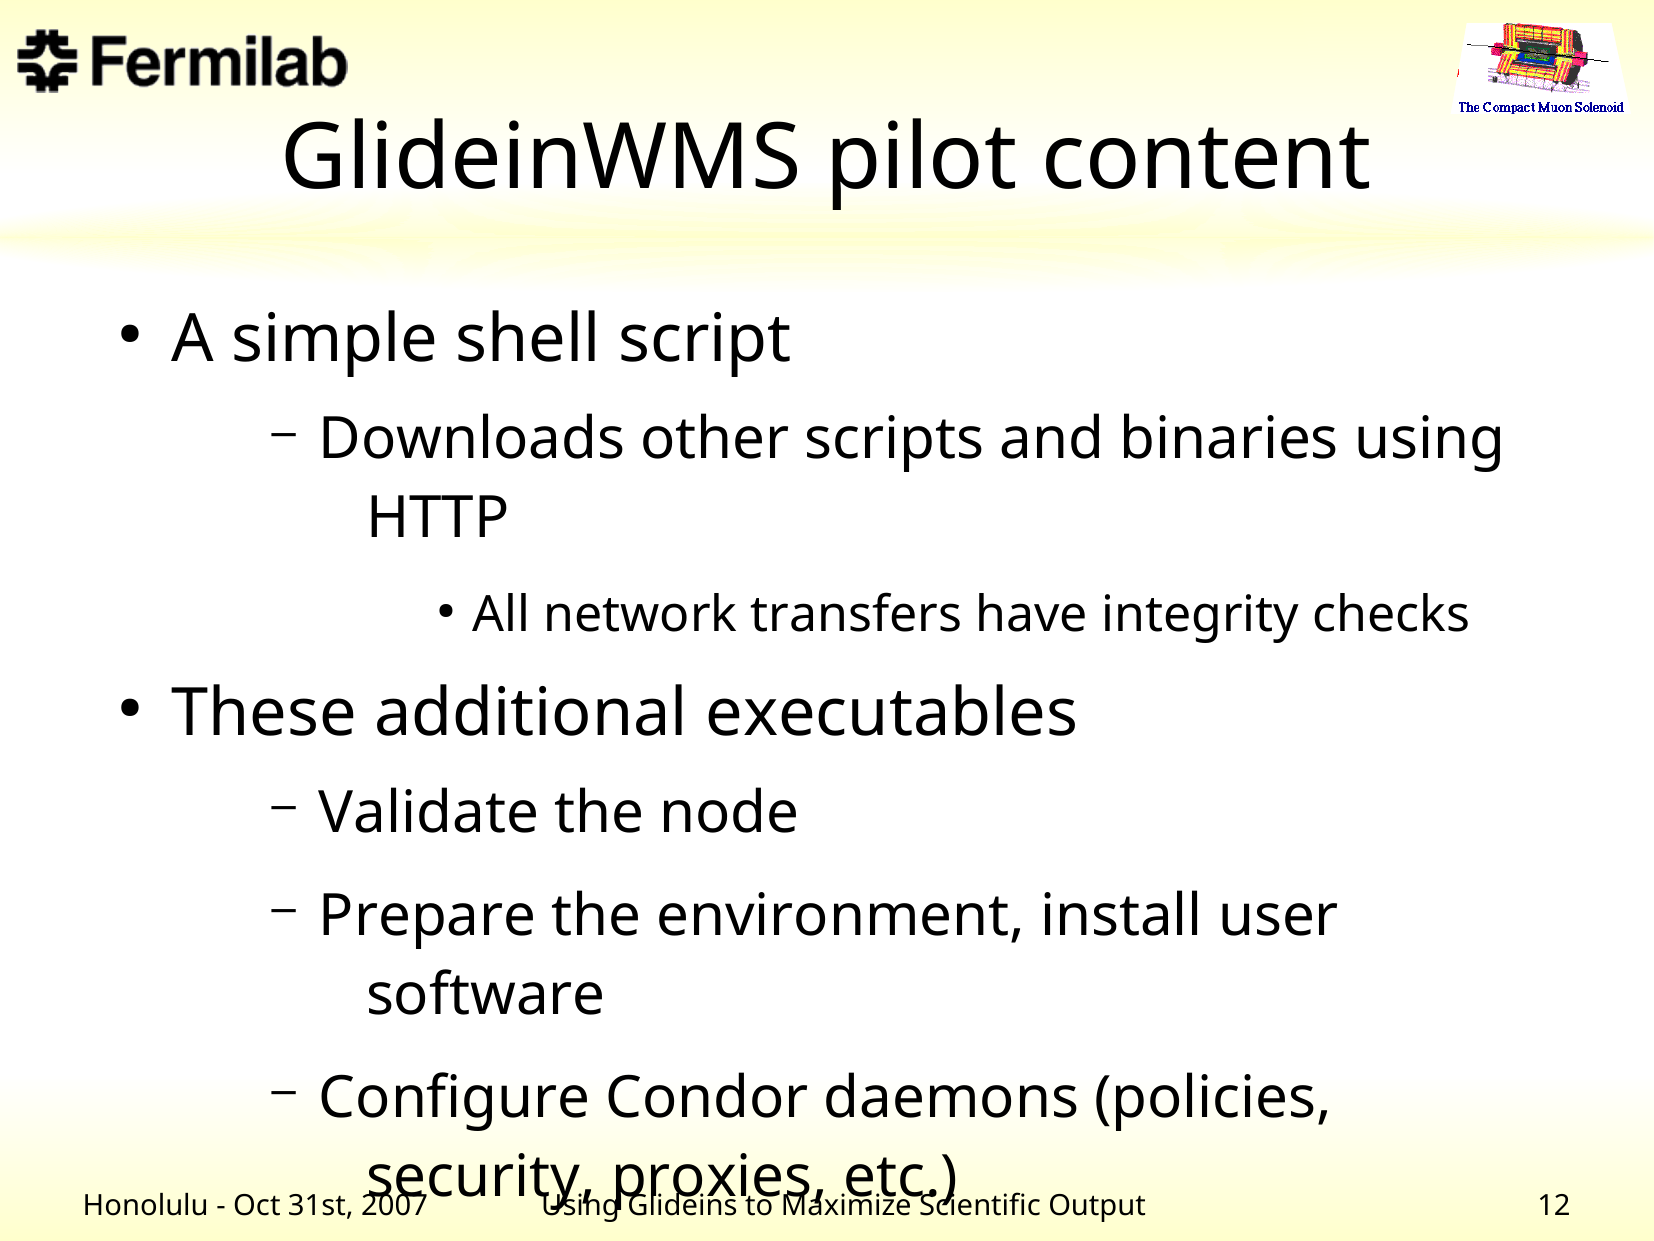

# GlideinWMS pilot content
A simple shell script
Downloads other scripts and binaries using HTTP
All network transfers have integrity checks
These additional executables
Validate the node
Prepare the environment, install user software
Configure Condor daemons (policies, security, proxies, etc.)
Finally, condor_startd is launched
does most of the work
Using Glideins to Maximize Scientific Output
Honolulu - Oct 31st, 2007
12